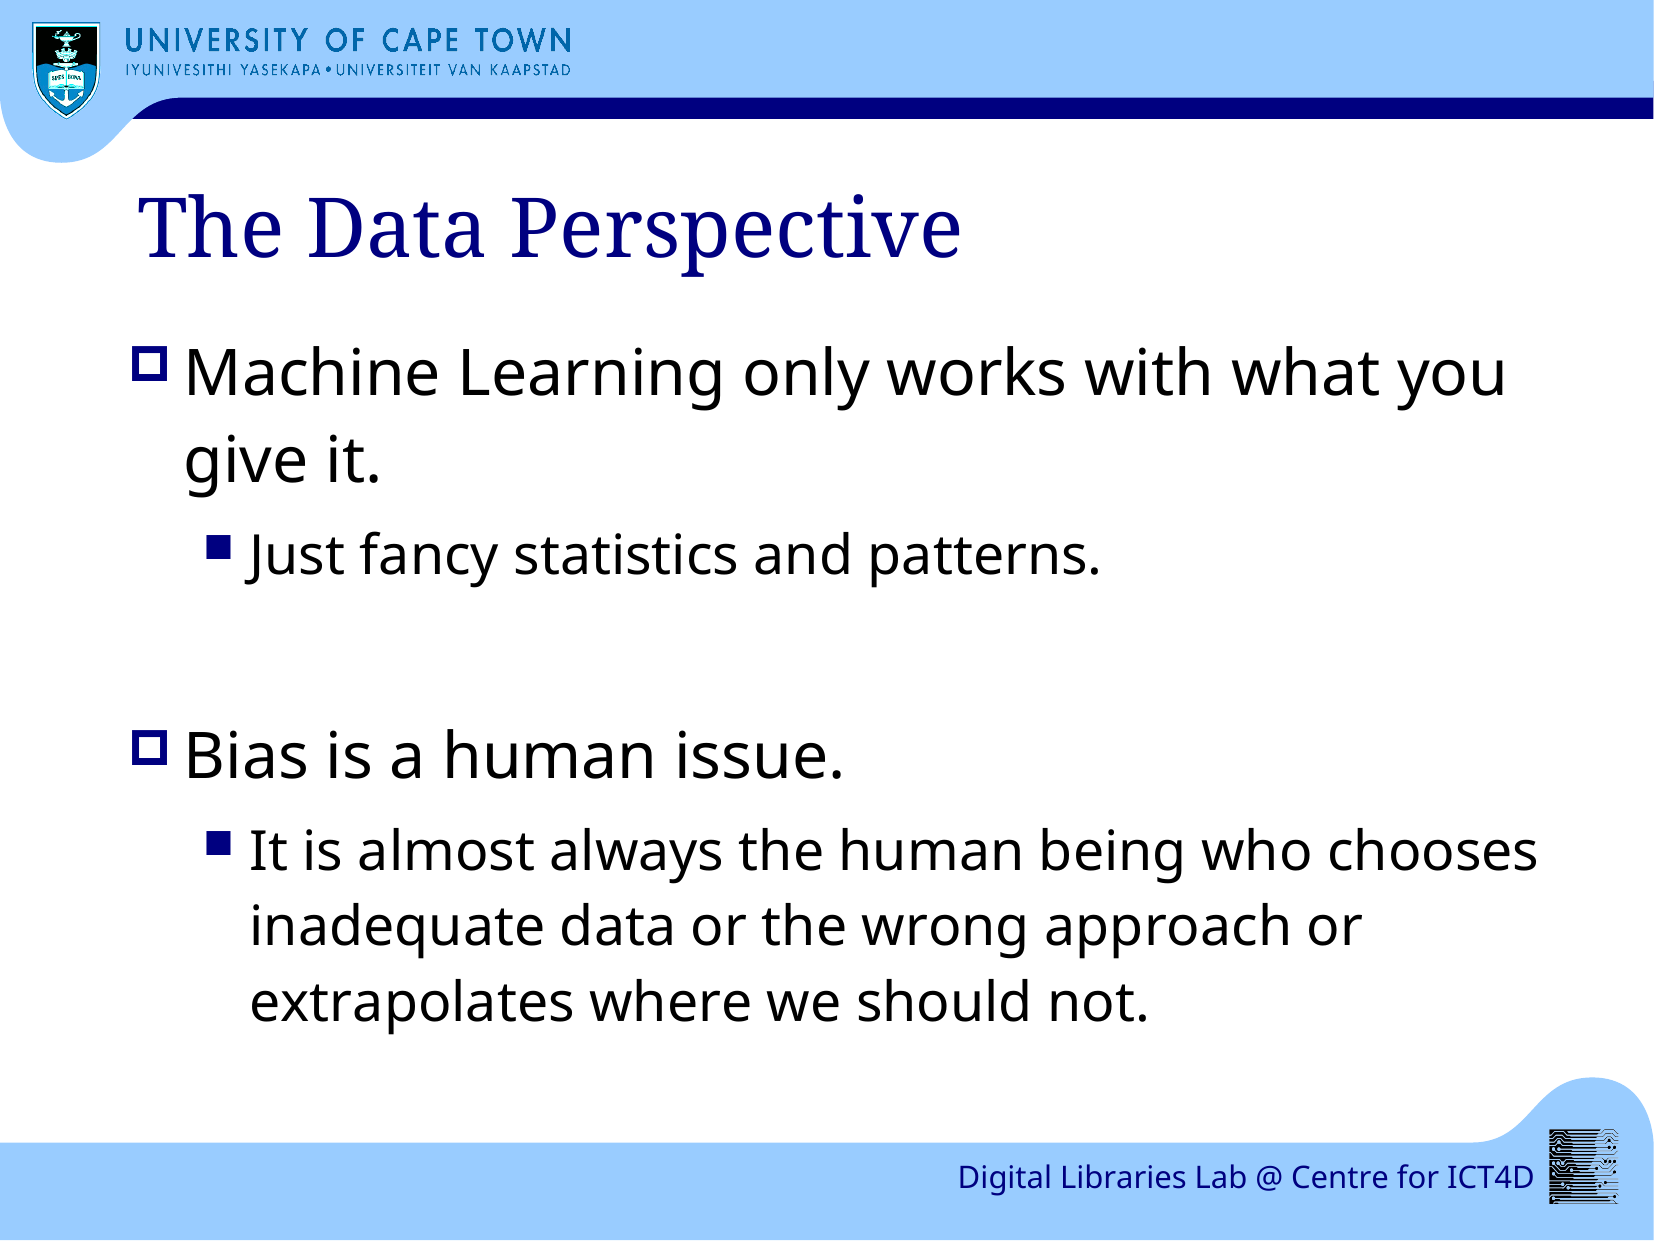

# The Data Perspective
Machine Learning only works with what you give it.
Just fancy statistics and patterns.
Bias is a human issue.
It is almost always the human being who chooses inadequate data or the wrong approach or extrapolates where we should not.